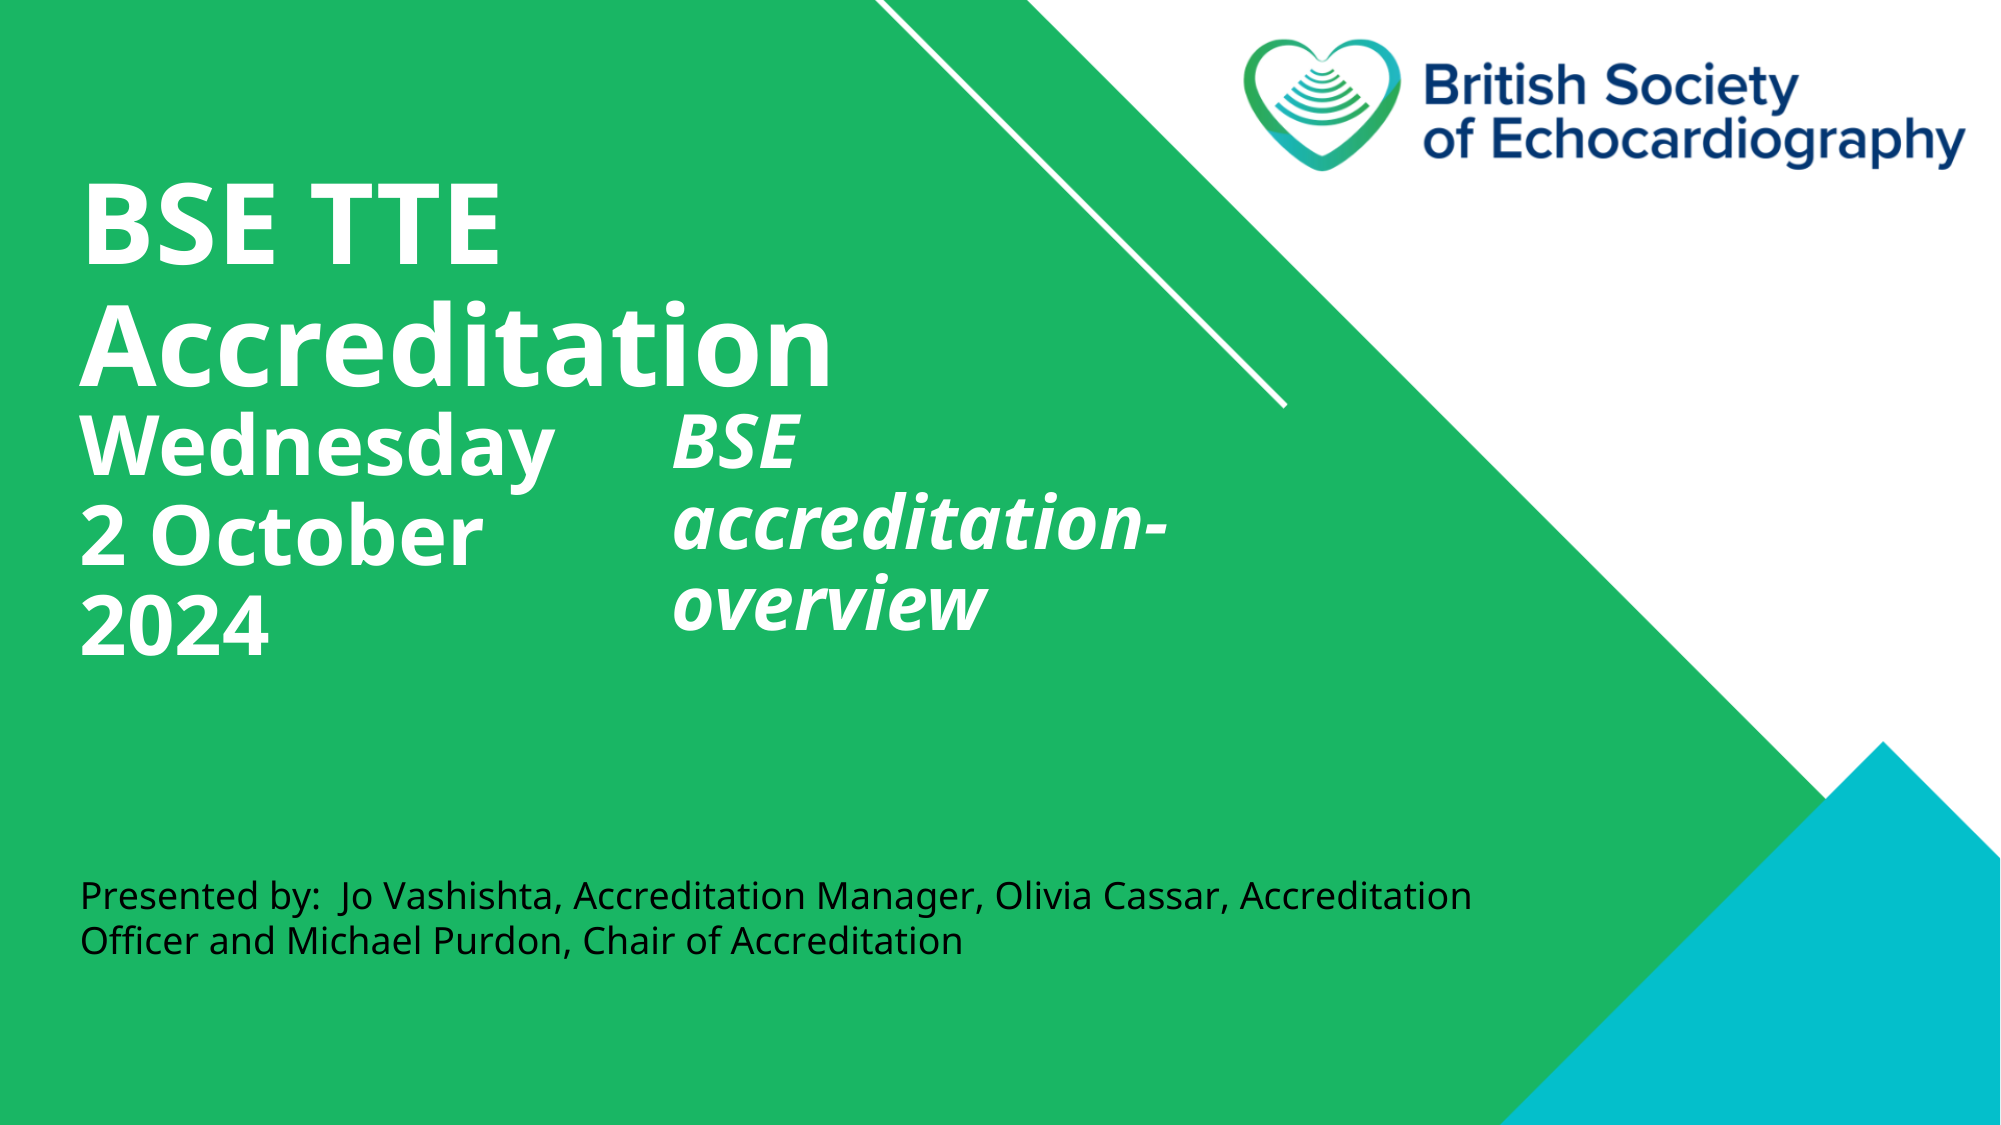

# BSE TTE Accreditation
Wednesday 2 October 2024
BSE accreditation- overview
Presented by: Jo Vashishta, Accreditation Manager, Olivia Cassar, Accreditation Officer and Michael Purdon, Chair of Accreditation